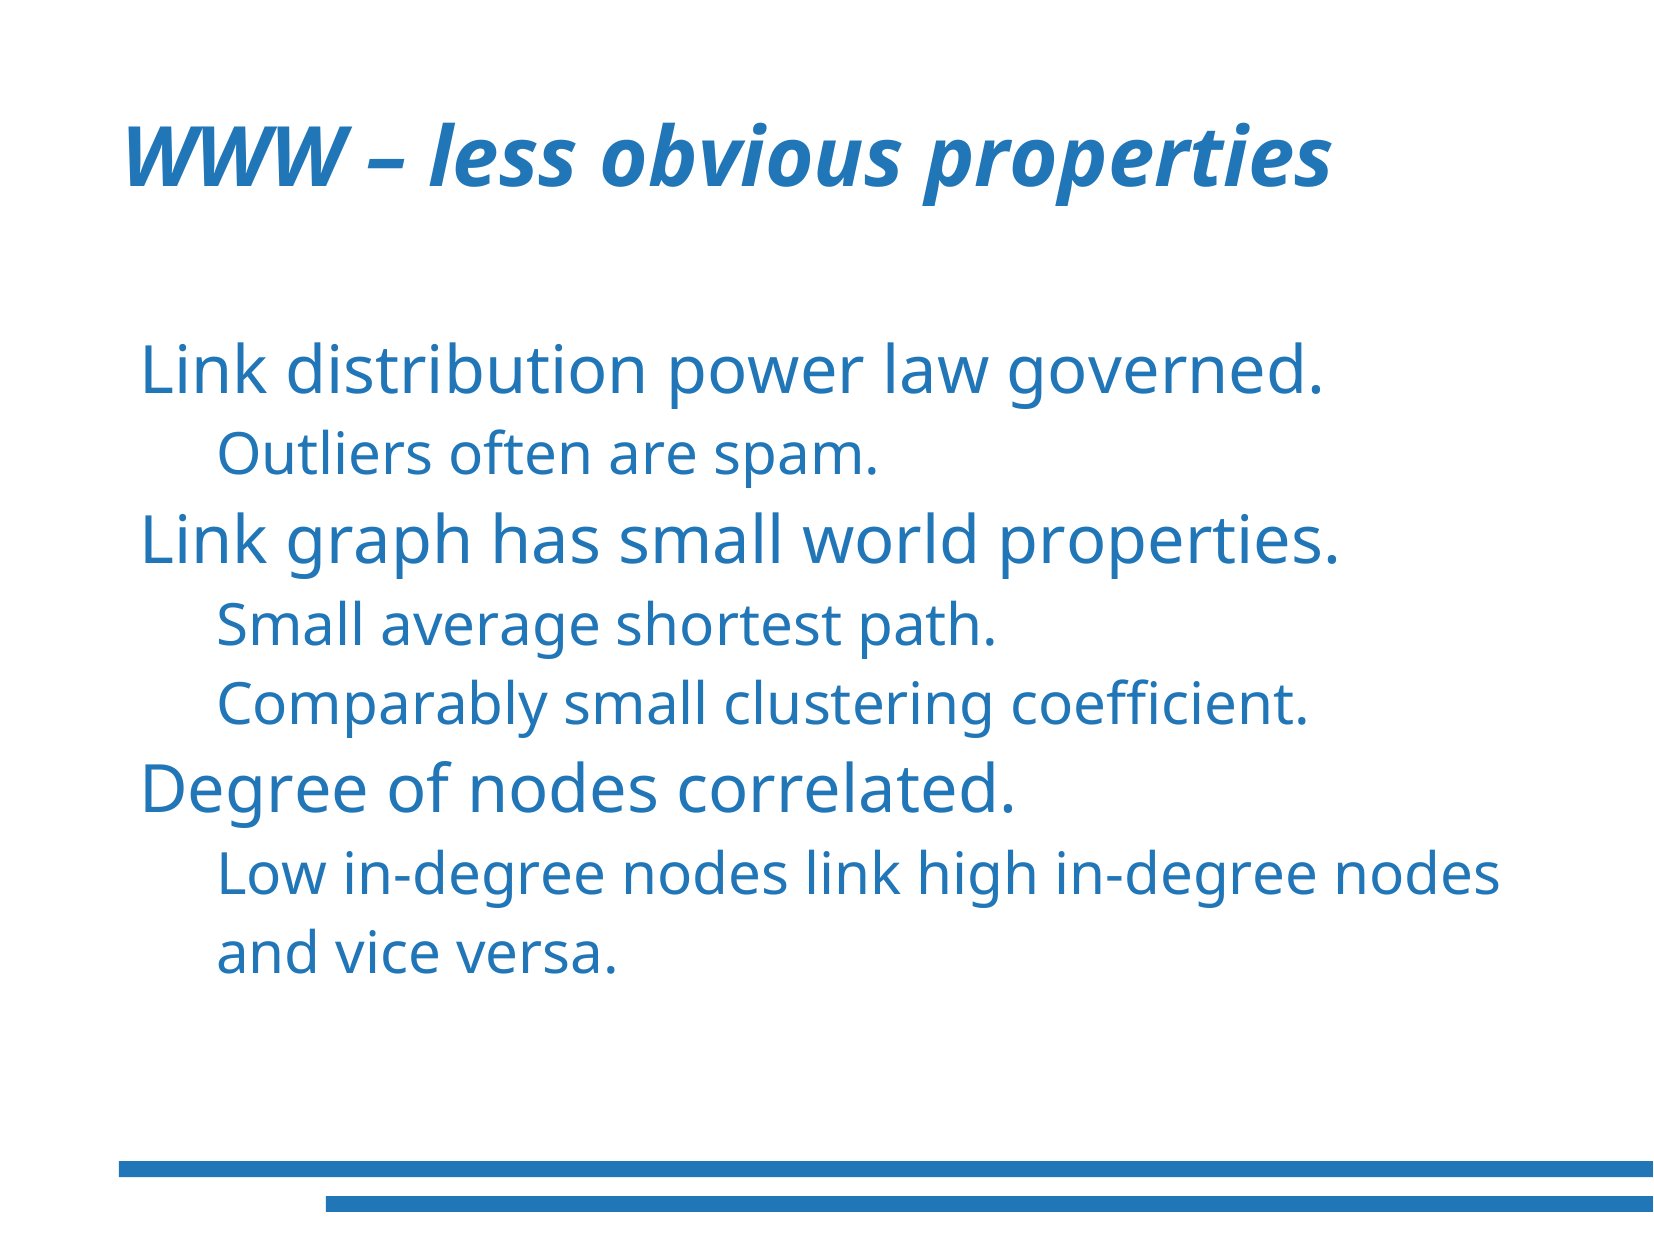

# WWW – less obvious properties
Link distribution power law governed.
Outliers often are spam.
Link graph has small world properties.
Small average shortest path.
Comparably small clustering coefficient.
Degree of nodes correlated.
Low in-degree nodes link high in-degree nodes
and vice versa.